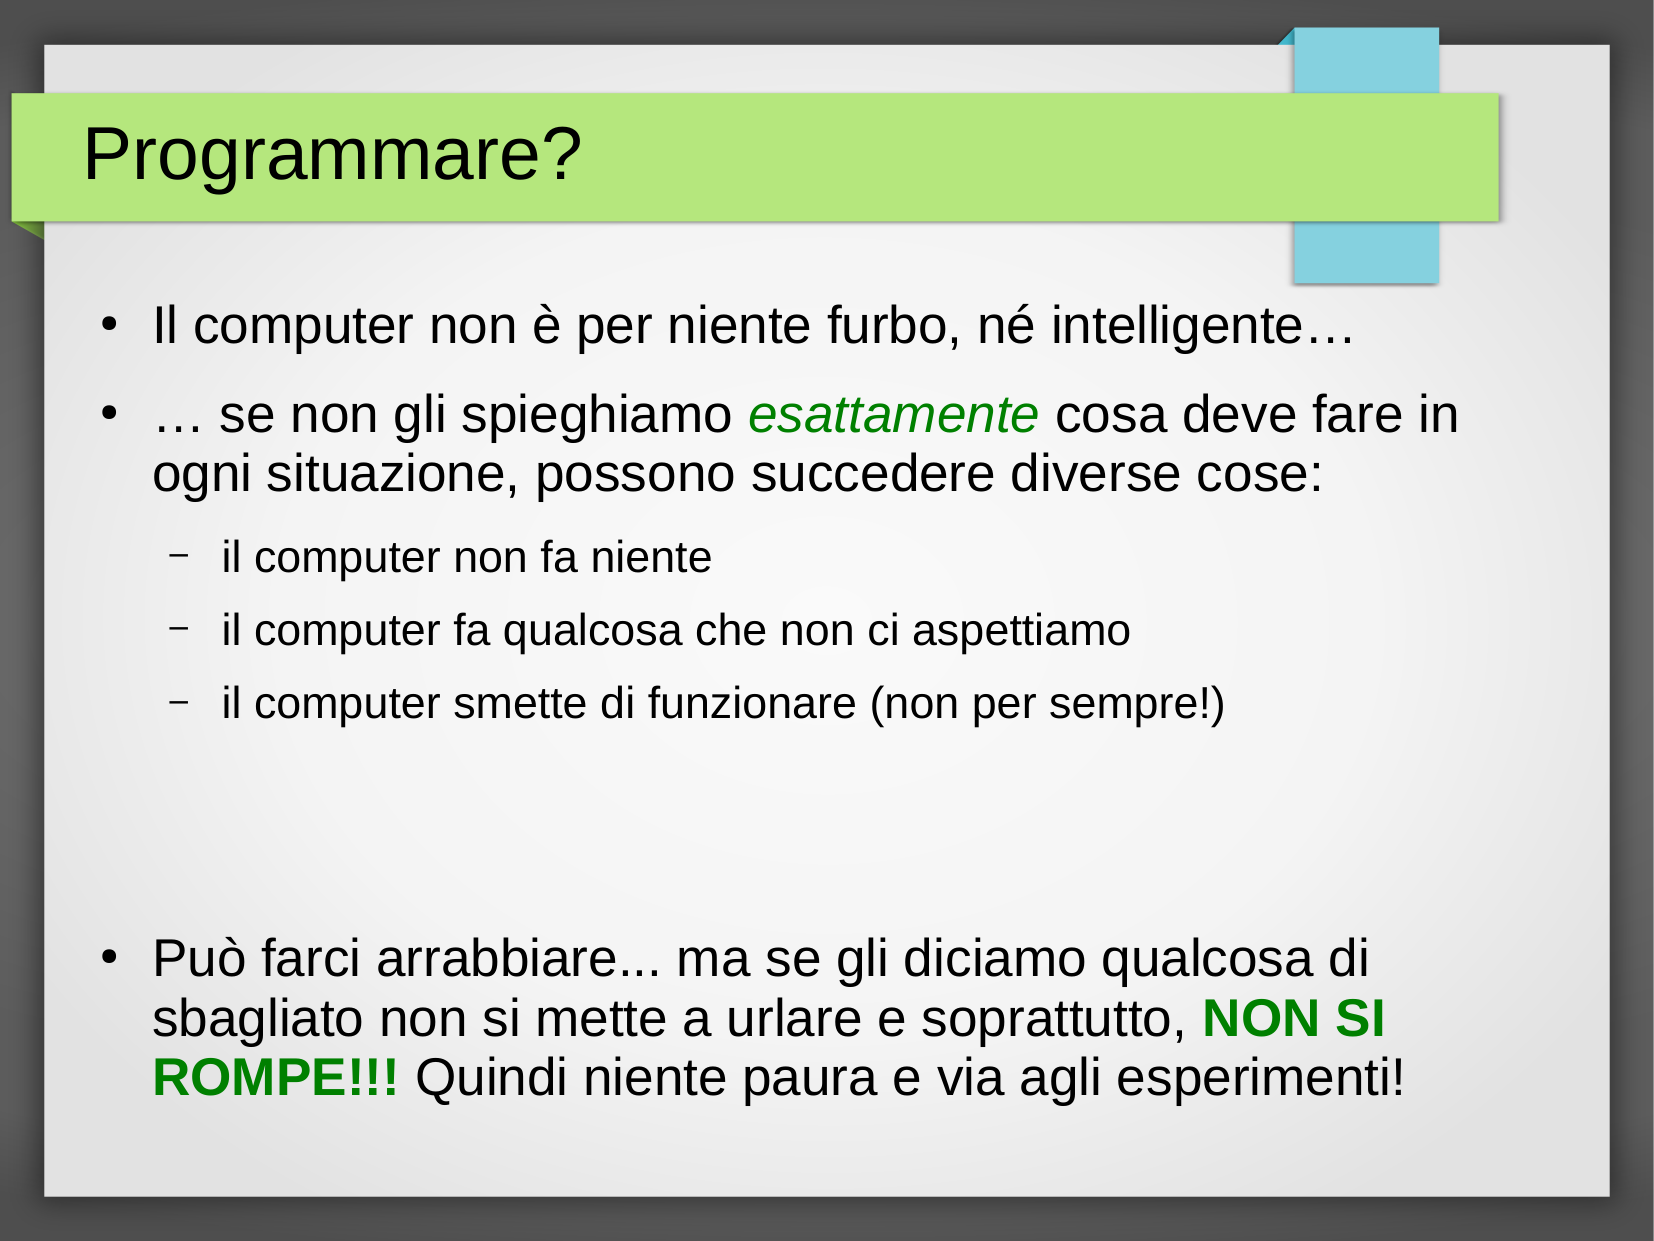

# Programmare?
Il computer non è per niente furbo, né intelligente…
… se non gli spieghiamo esattamente cosa deve fare in ogni situazione, possono succedere diverse cose:
il computer non fa niente
il computer fa qualcosa che non ci aspettiamo
il computer smette di funzionare (non per sempre!)
Può farci arrabbiare... ma se gli diciamo qualcosa di sbagliato non si mette a urlare e soprattutto, NON SI ROMPE!!! Quindi niente paura e via agli esperimenti!